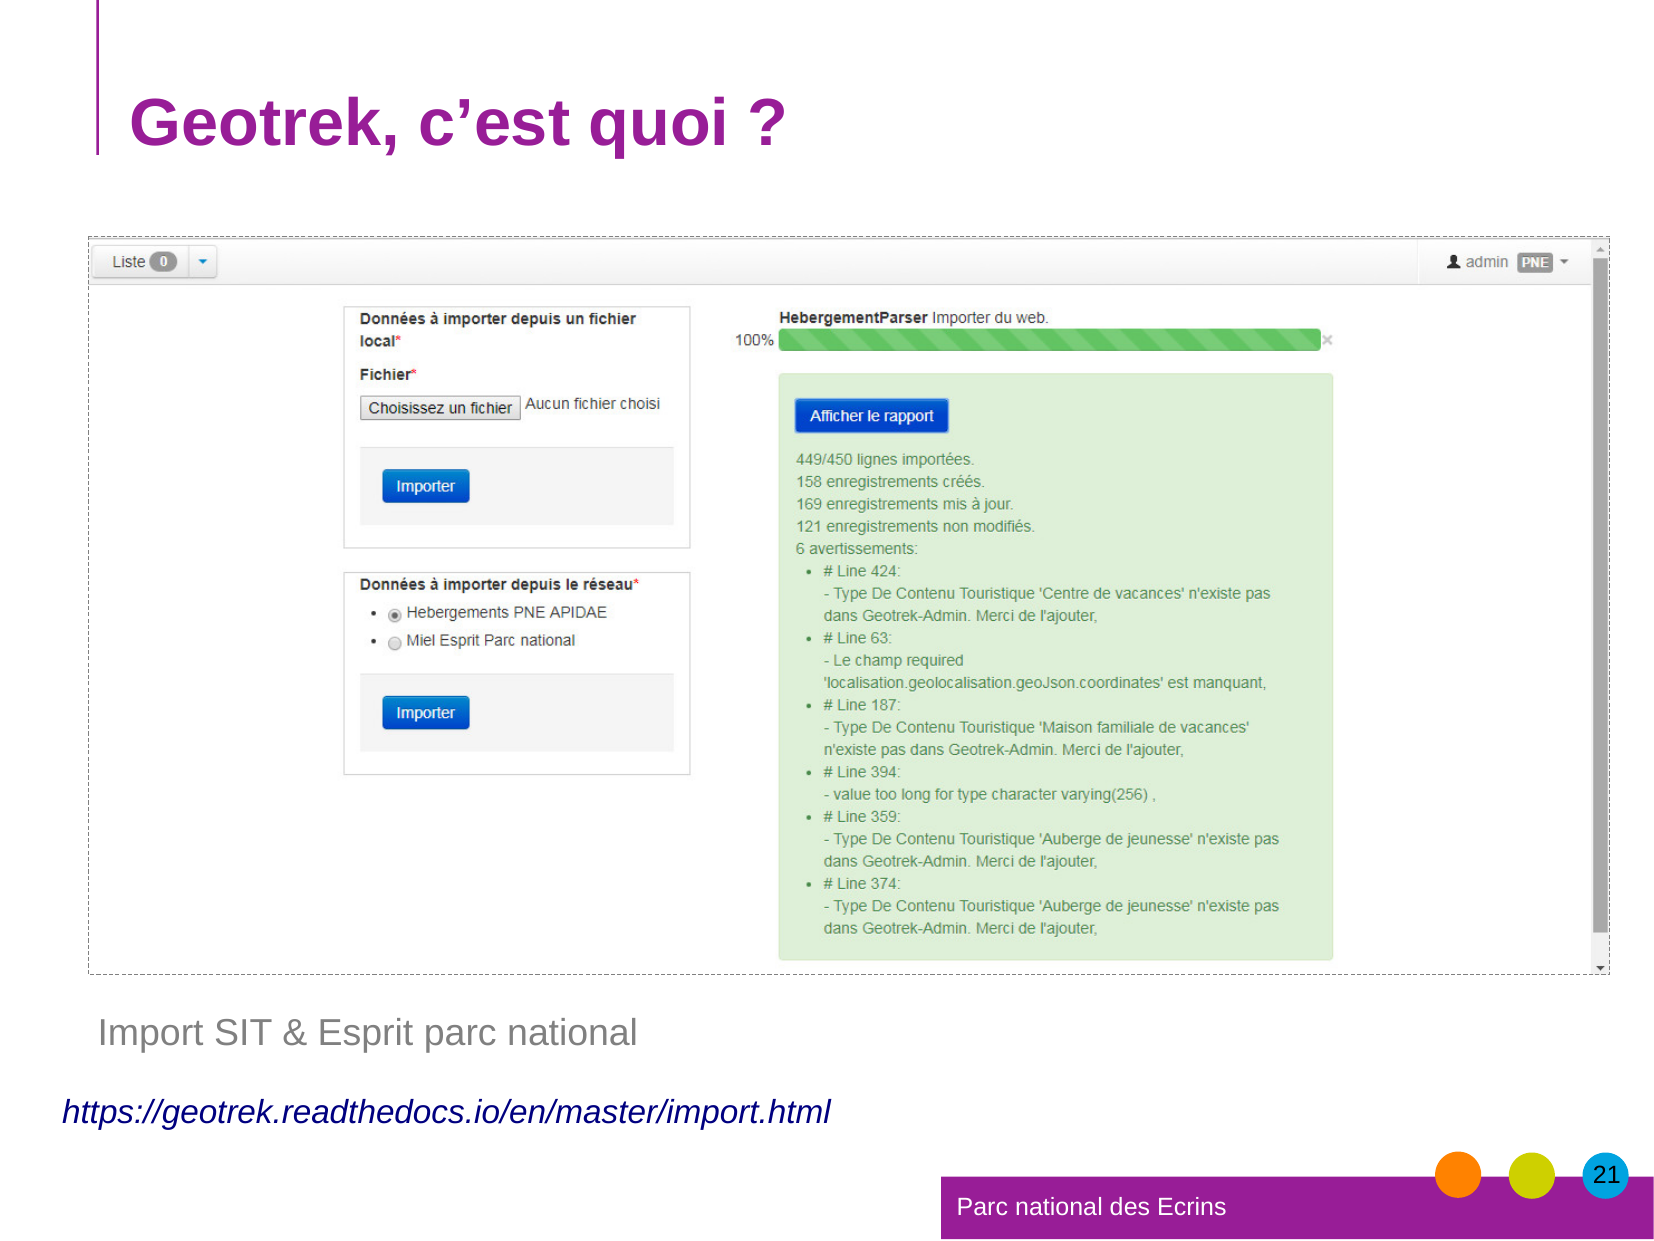

# Geotrek, c’est quoi ?
Import SIT & Esprit parc national
https://geotrek.readthedocs.io/en/master/import.html